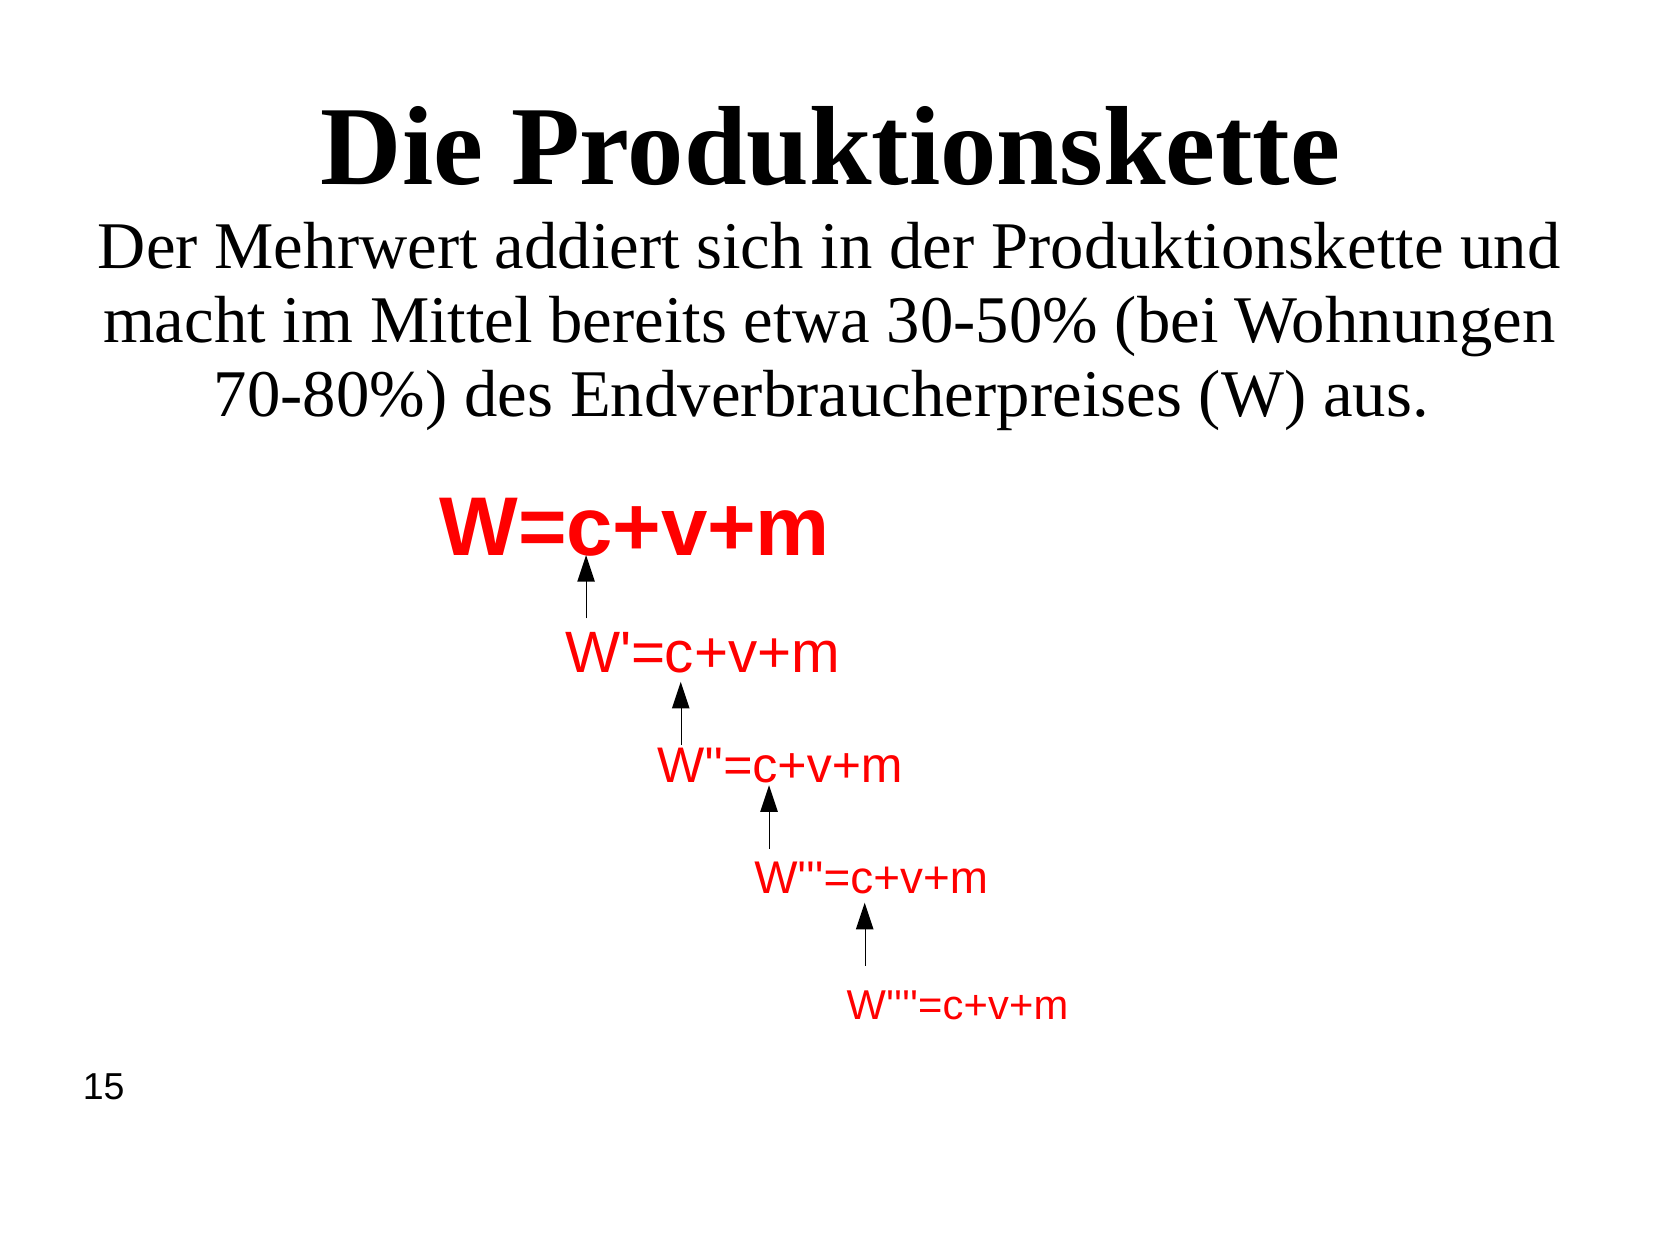

Die Produktionskette
Der Mehrwert addiert sich in der Produktionskette und macht im Mittel bereits etwa 30-50% (bei Wohnungen 70-80%) des Endverbraucherpreises (W) aus.
W=c+v+m
W'=c+v+m
W''=c+v+m
W'''=c+v+m
W''''=c+v+m